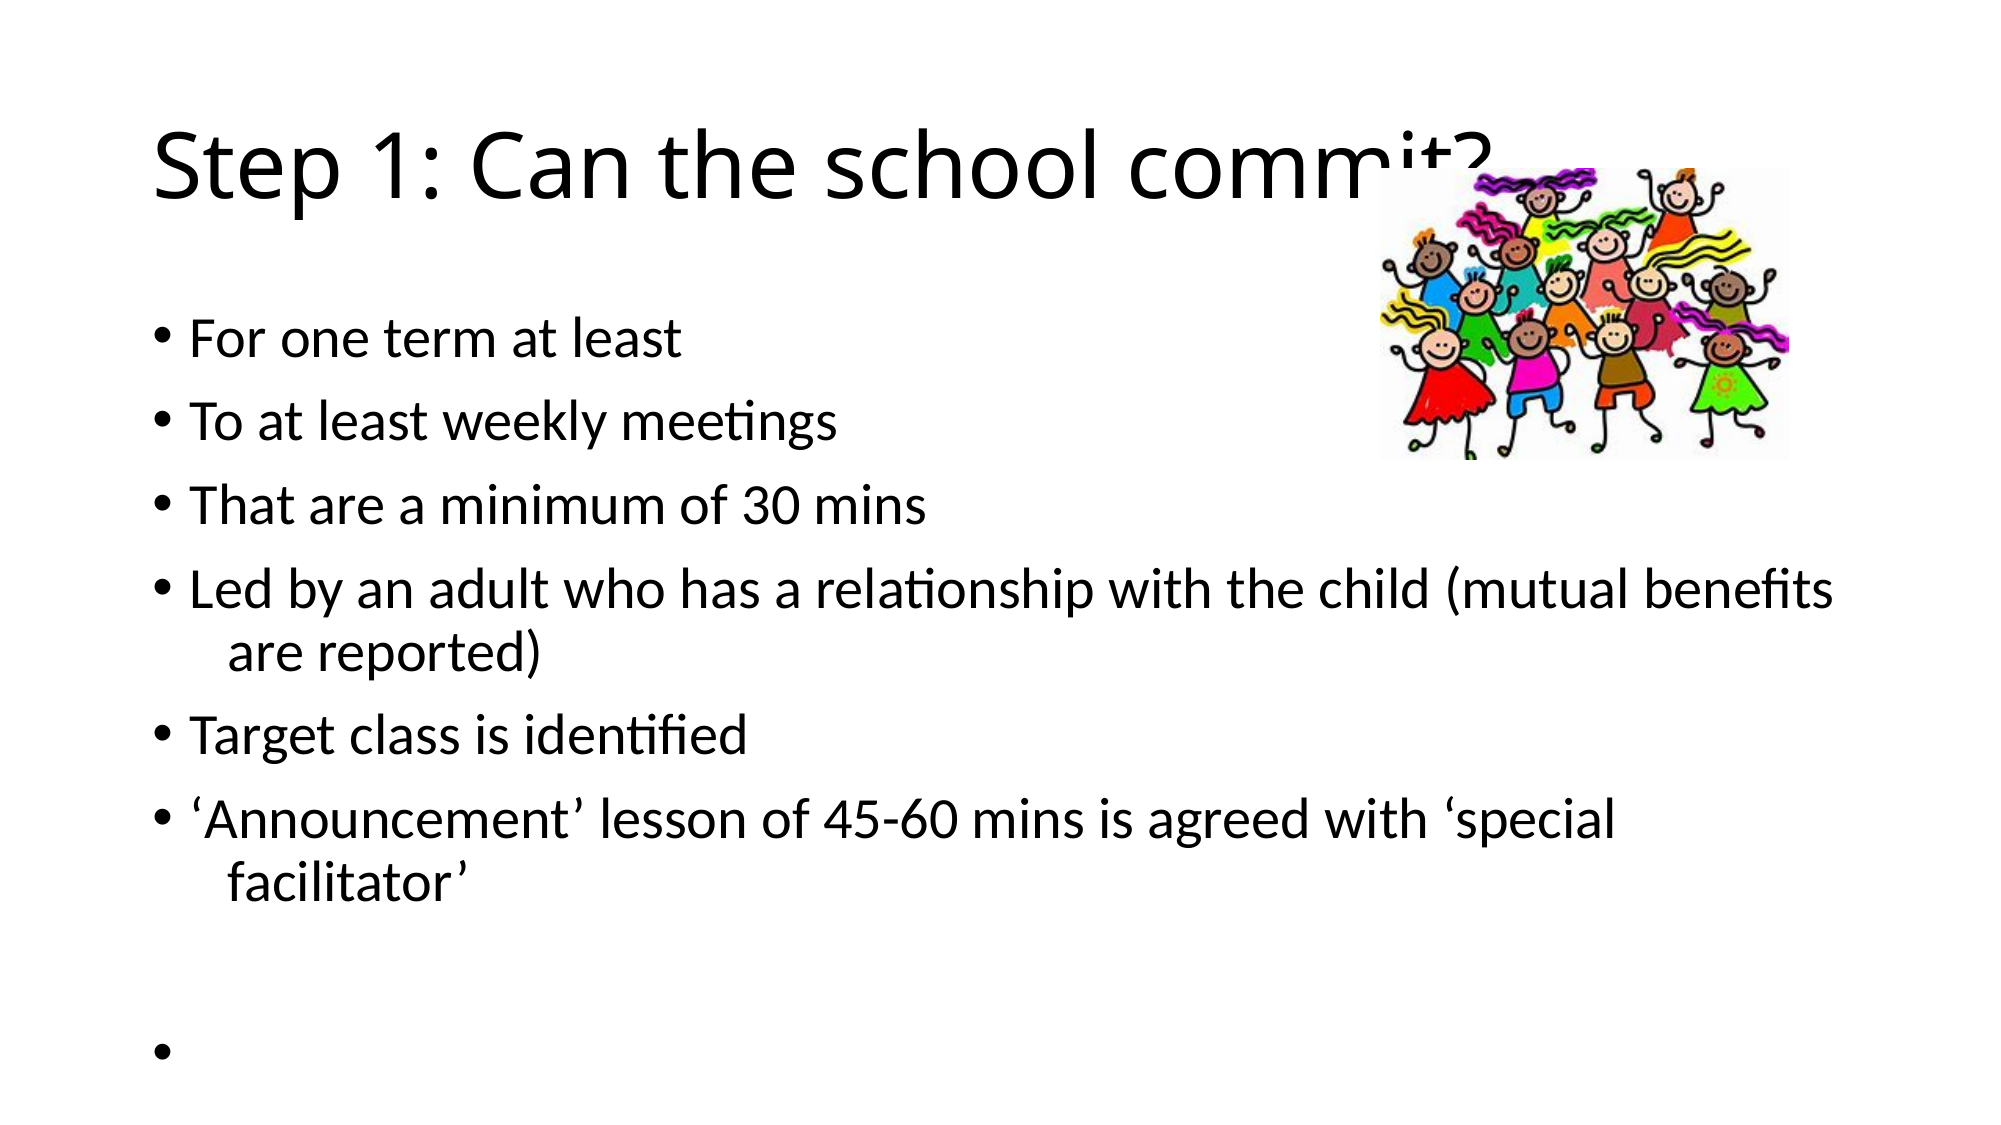

# Step 1: Can the school commit?
For one term at least
To at least weekly meetings
That are a minimum of 30 mins
Led by an adult who has a relationship with the child (mutual benefits are reported)
Target class is identified
‘Announcement’ lesson of 45-60 mins is agreed with ‘special facilitator’